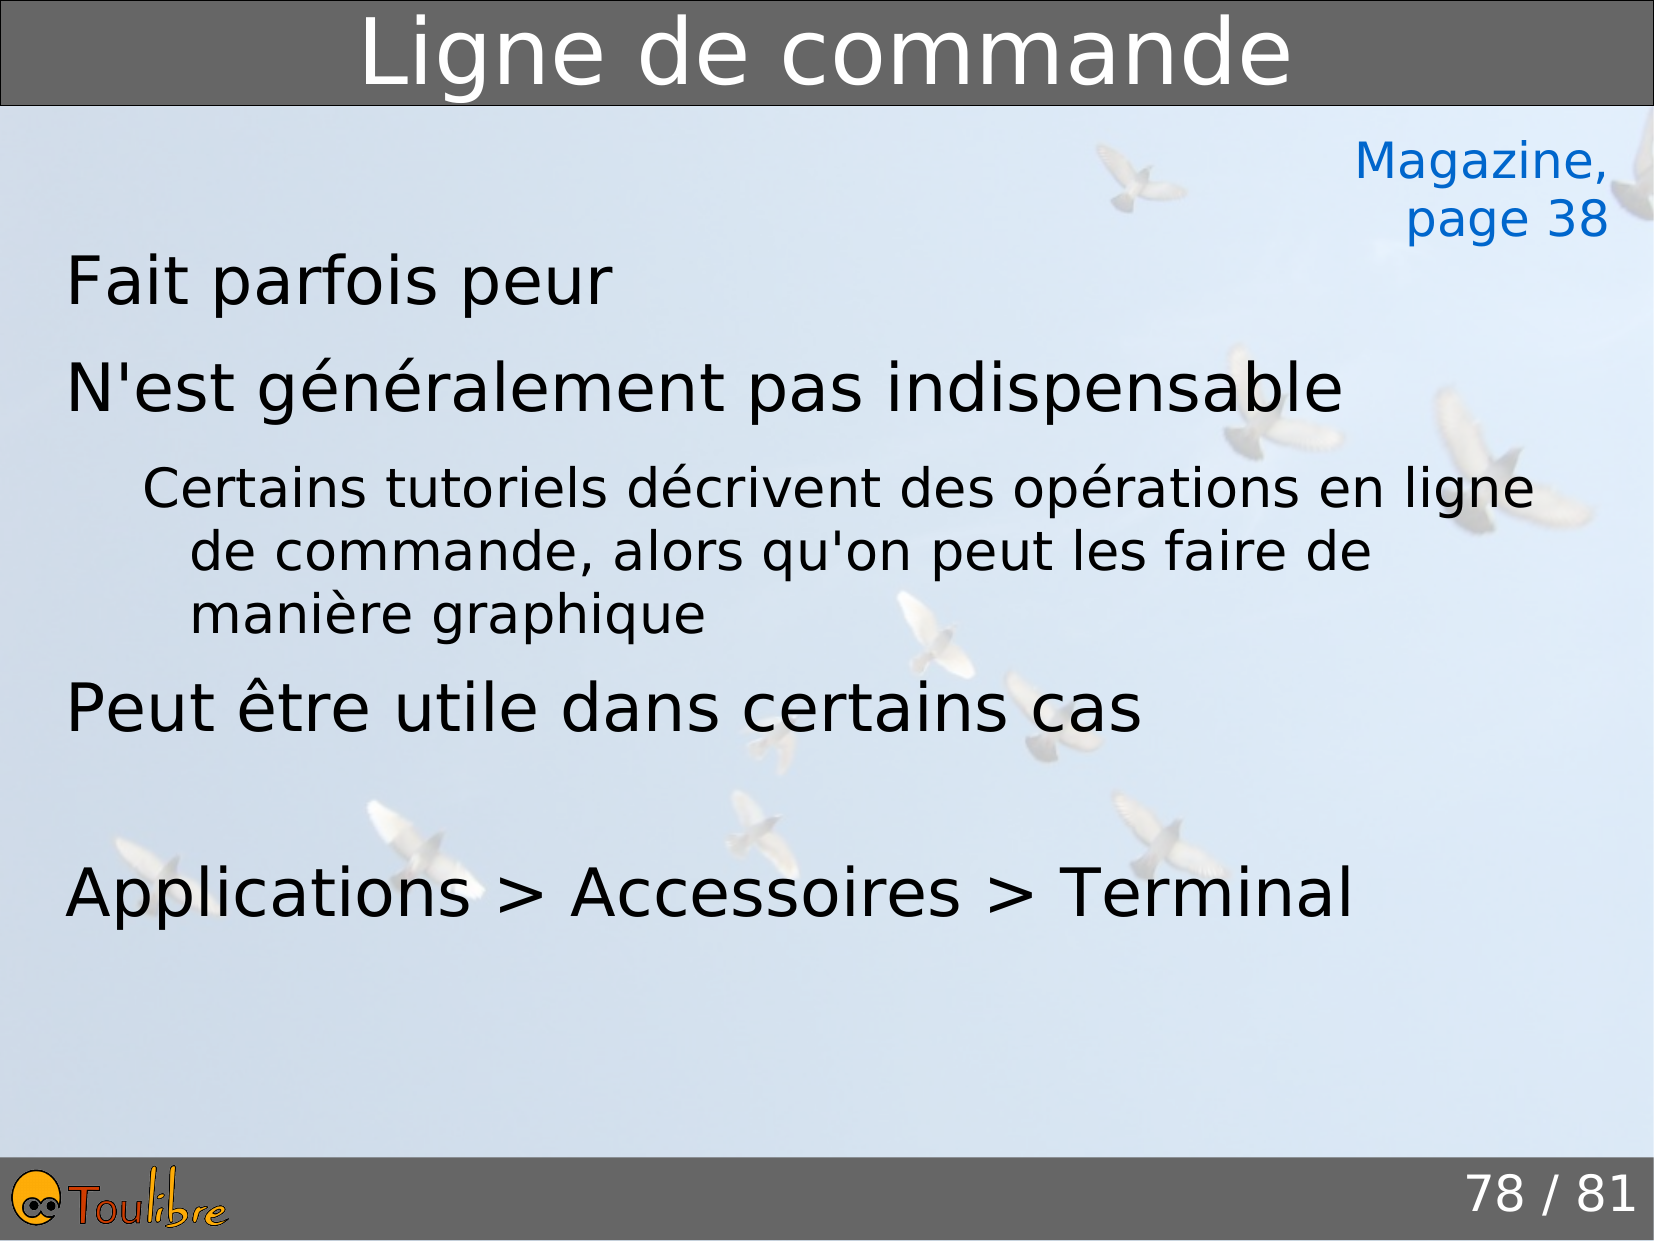

# Ligne de commande
Magazine, page 38
Fait parfois peur
N'est généralement pas indispensable
Certains tutoriels décrivent des opérations en ligne de commande, alors qu'on peut les faire de manière graphique
Peut être utile dans certains cas
Applications > Accessoires > Terminal